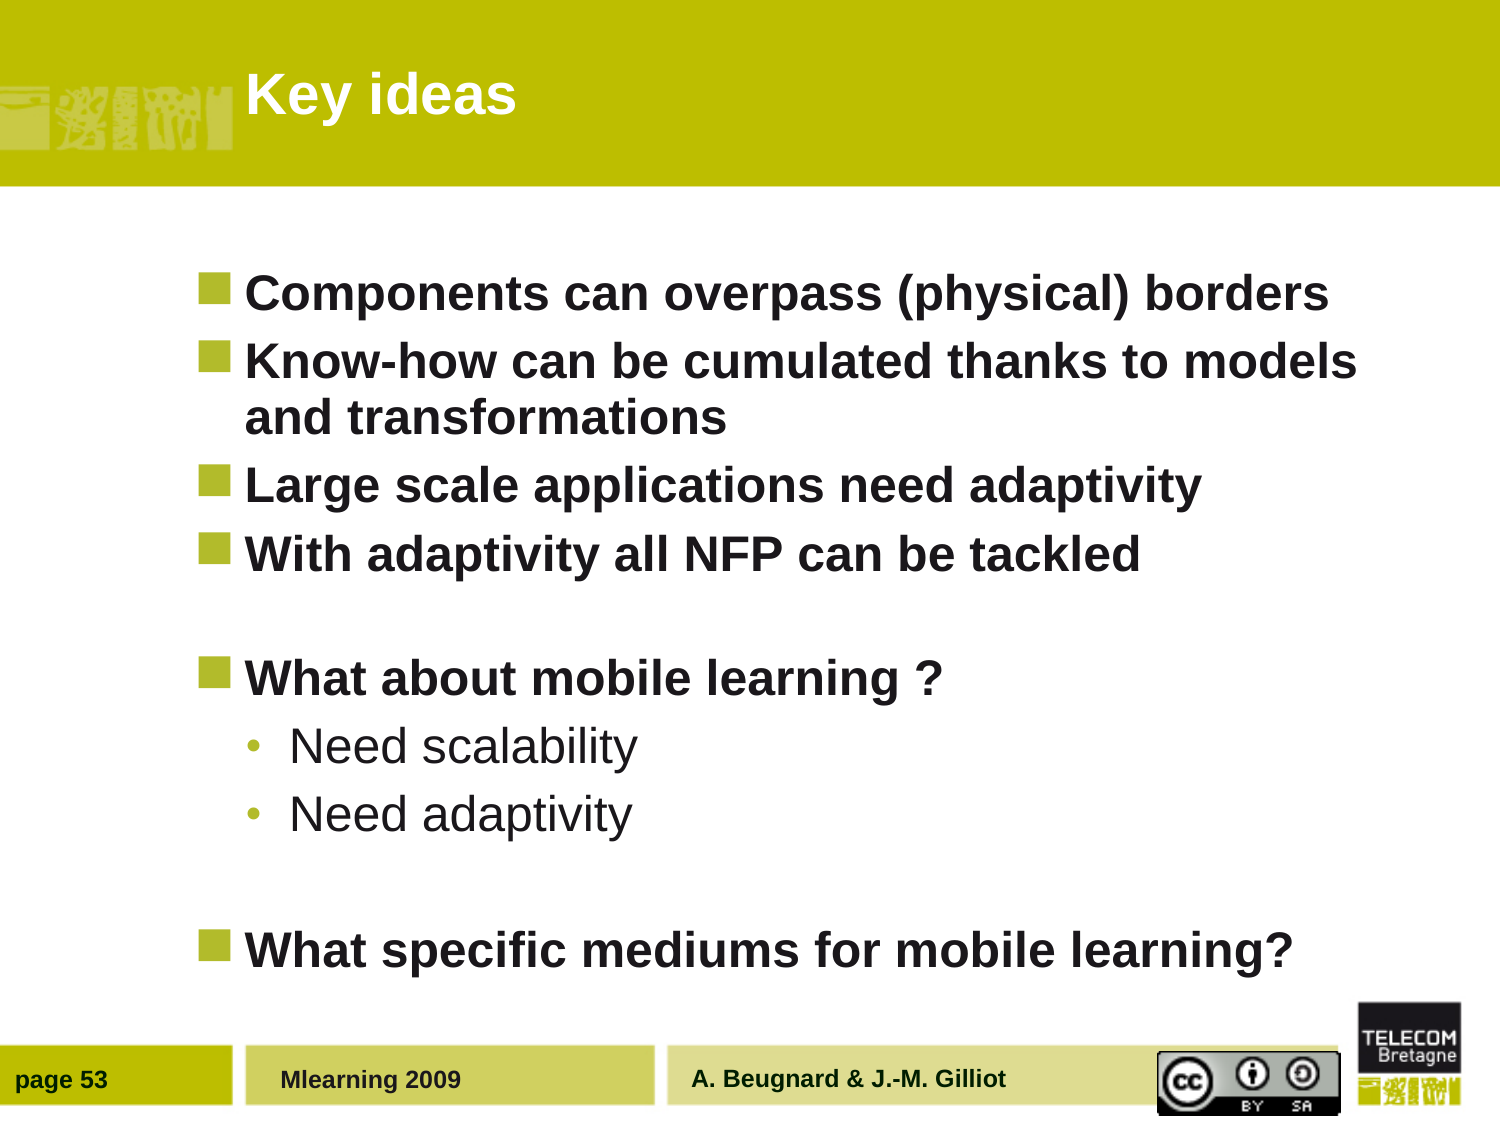

# Key ideas
Components can overpass (physical) borders
Know-how can be cumulated thanks to models and transformations
Large scale applications need adaptivity
With adaptivity all NFP can be tackled
What about mobile learning ?
Need scalability
Need adaptivity
What specific mediums for mobile learning?
53